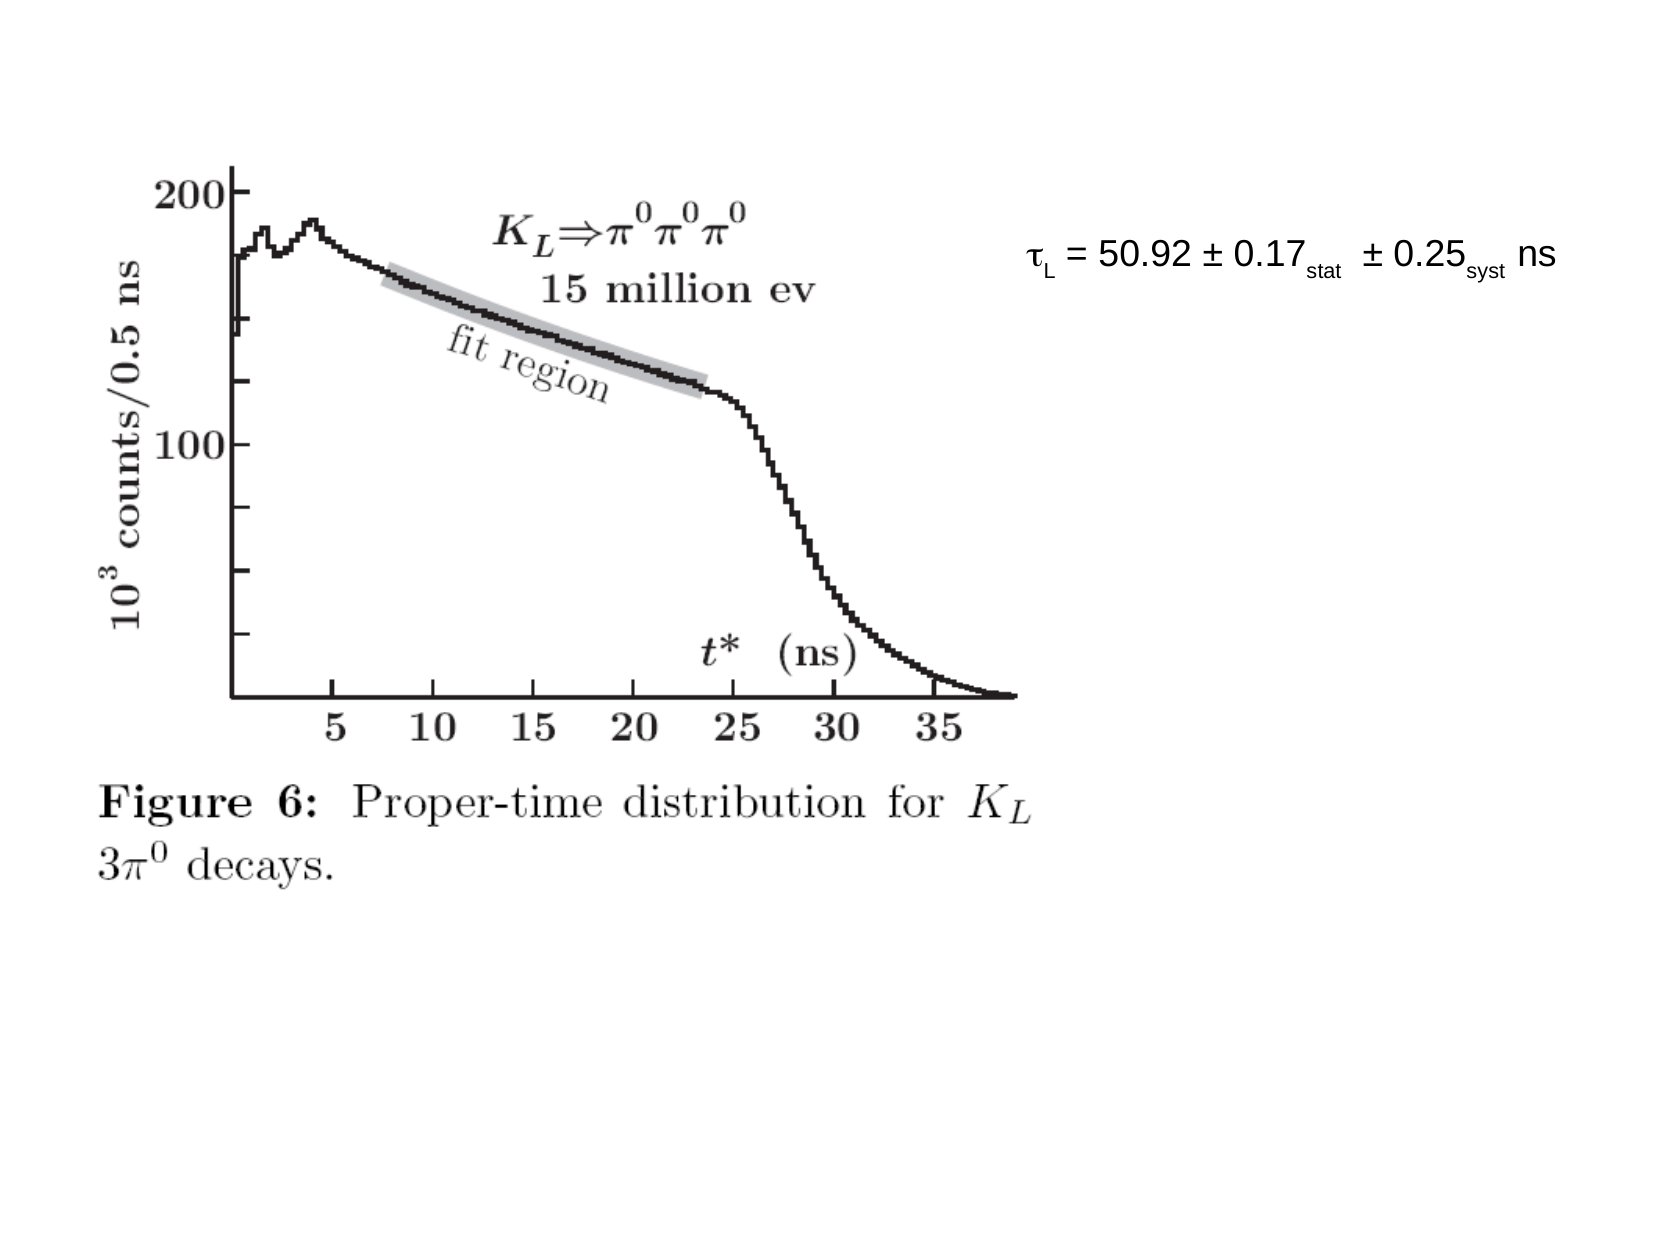

tL = 50.92 ± 0.17stat ± 0.25syst ns